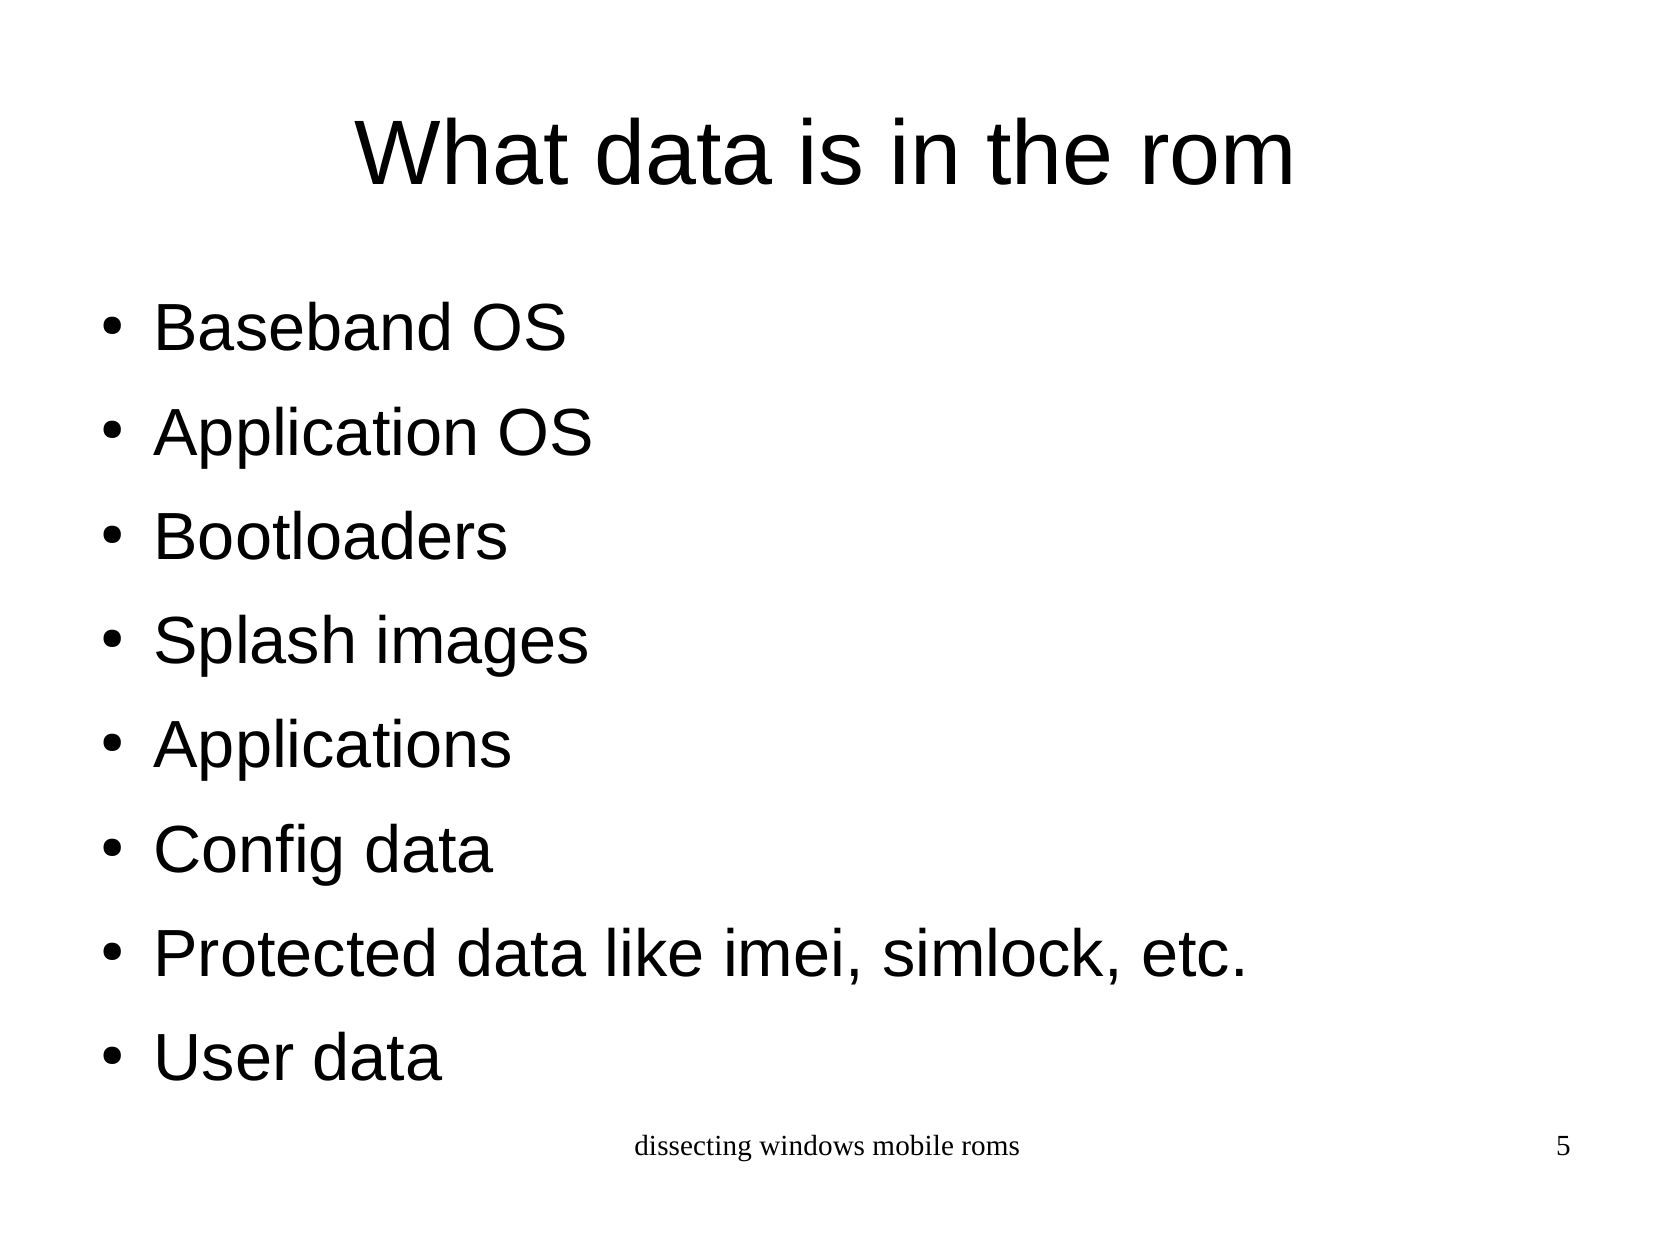

# What data is in the rom
Baseband OS
Application OS
Bootloaders
Splash images
Applications
Config data
Protected data like imei, simlock, etc.
User data
dissecting windows mobile roms
5